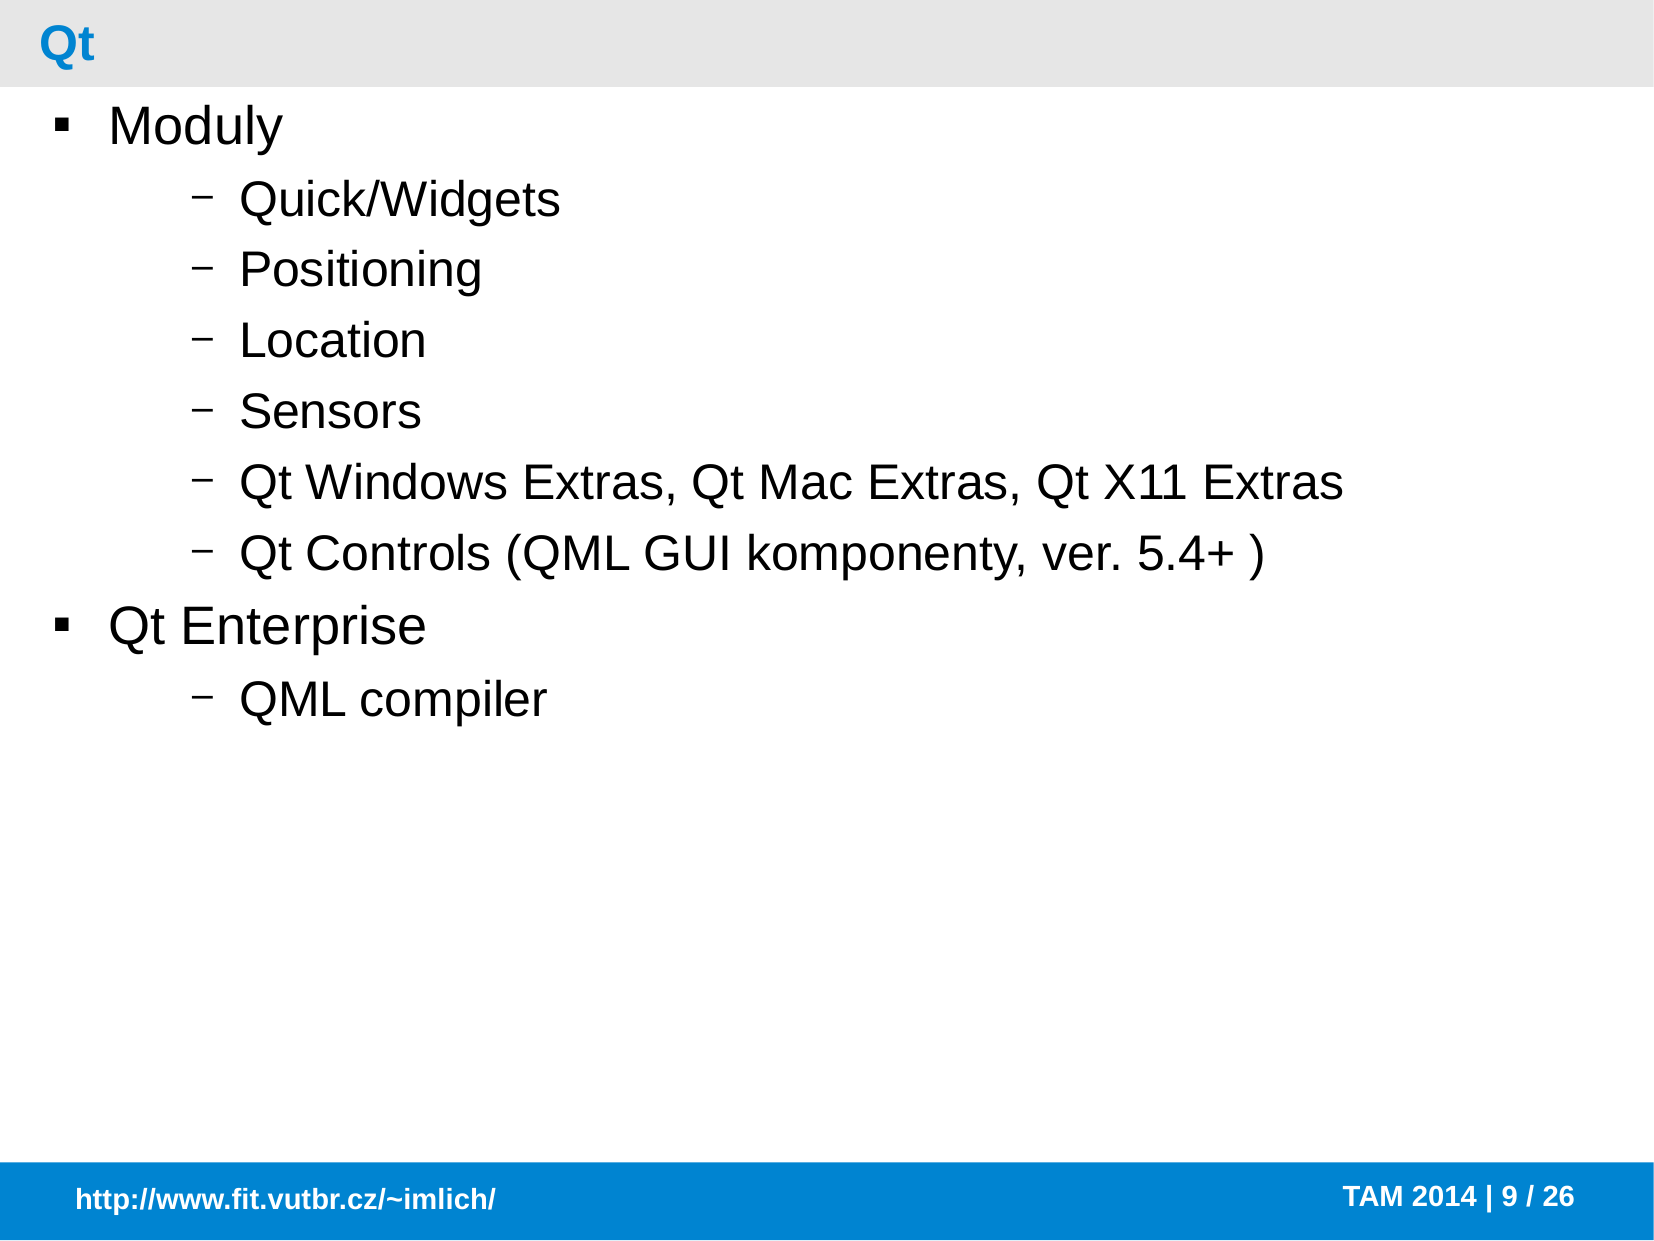

# Qt
Moduly
Quick/Widgets
Positioning
Location
Sensors
Qt Windows Extras, Qt Mac Extras, Qt X11 Extras
Qt Controls (QML GUI komponenty, ver. 5.4+ )
Qt Enterprise
QML compiler